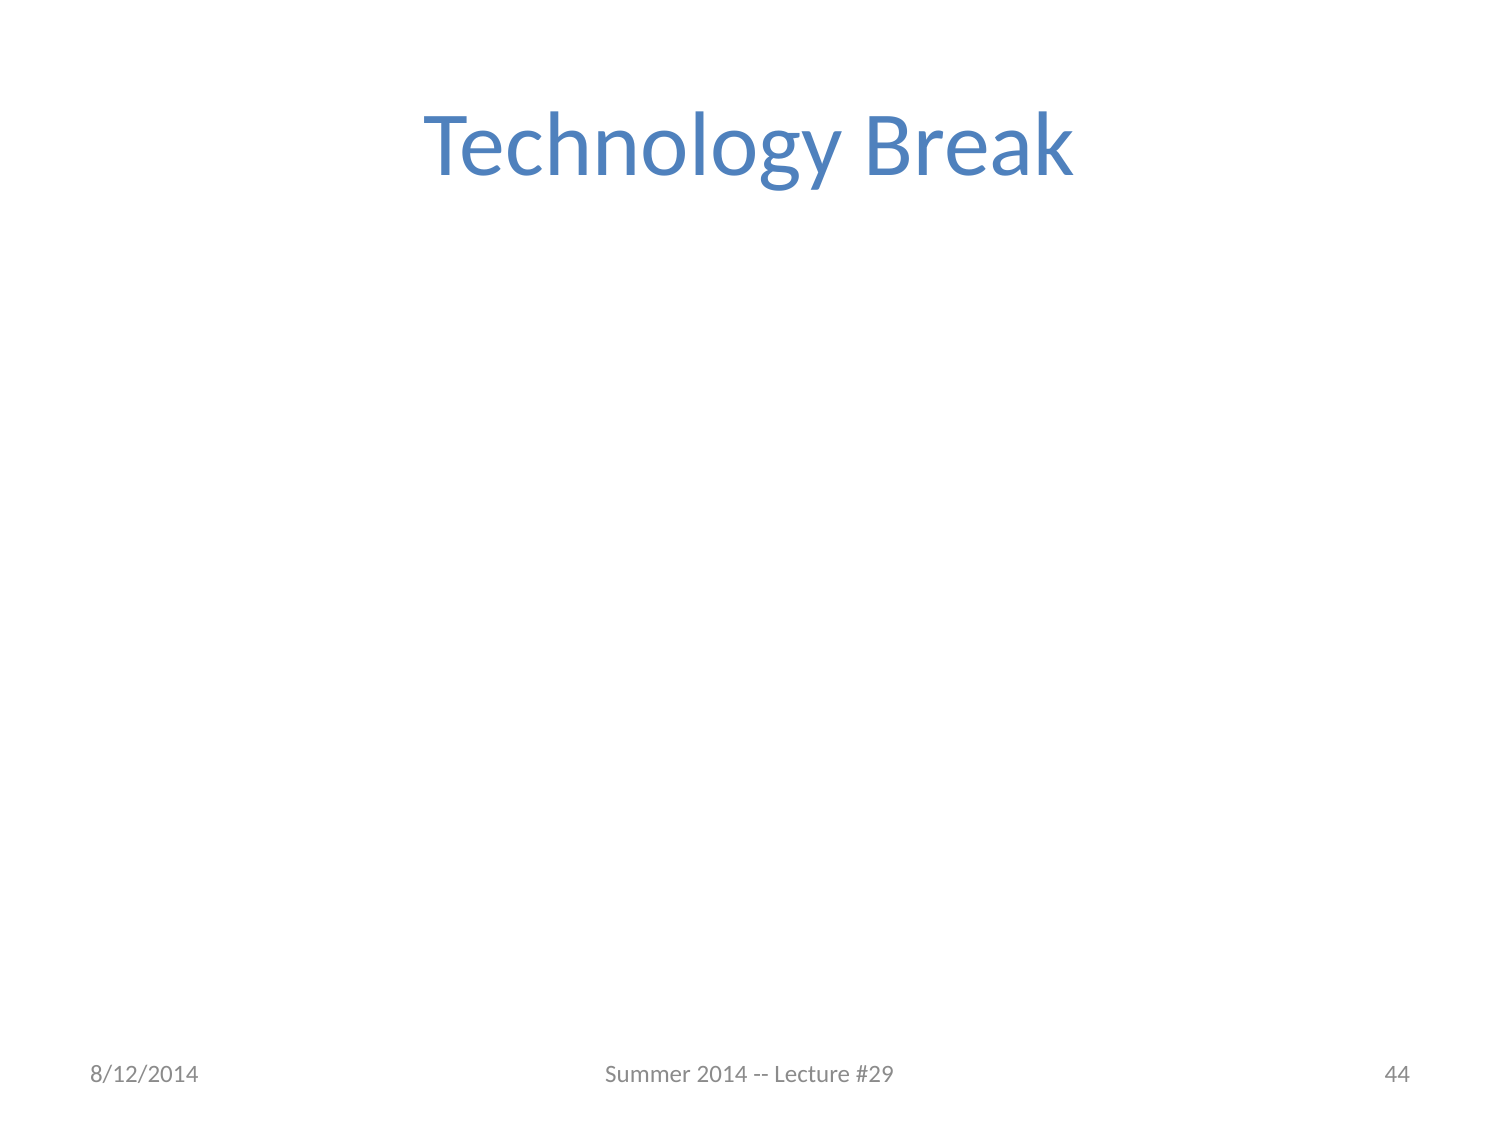

# Technology Break
8/12/2014
Summer 2014 -- Lecture #29